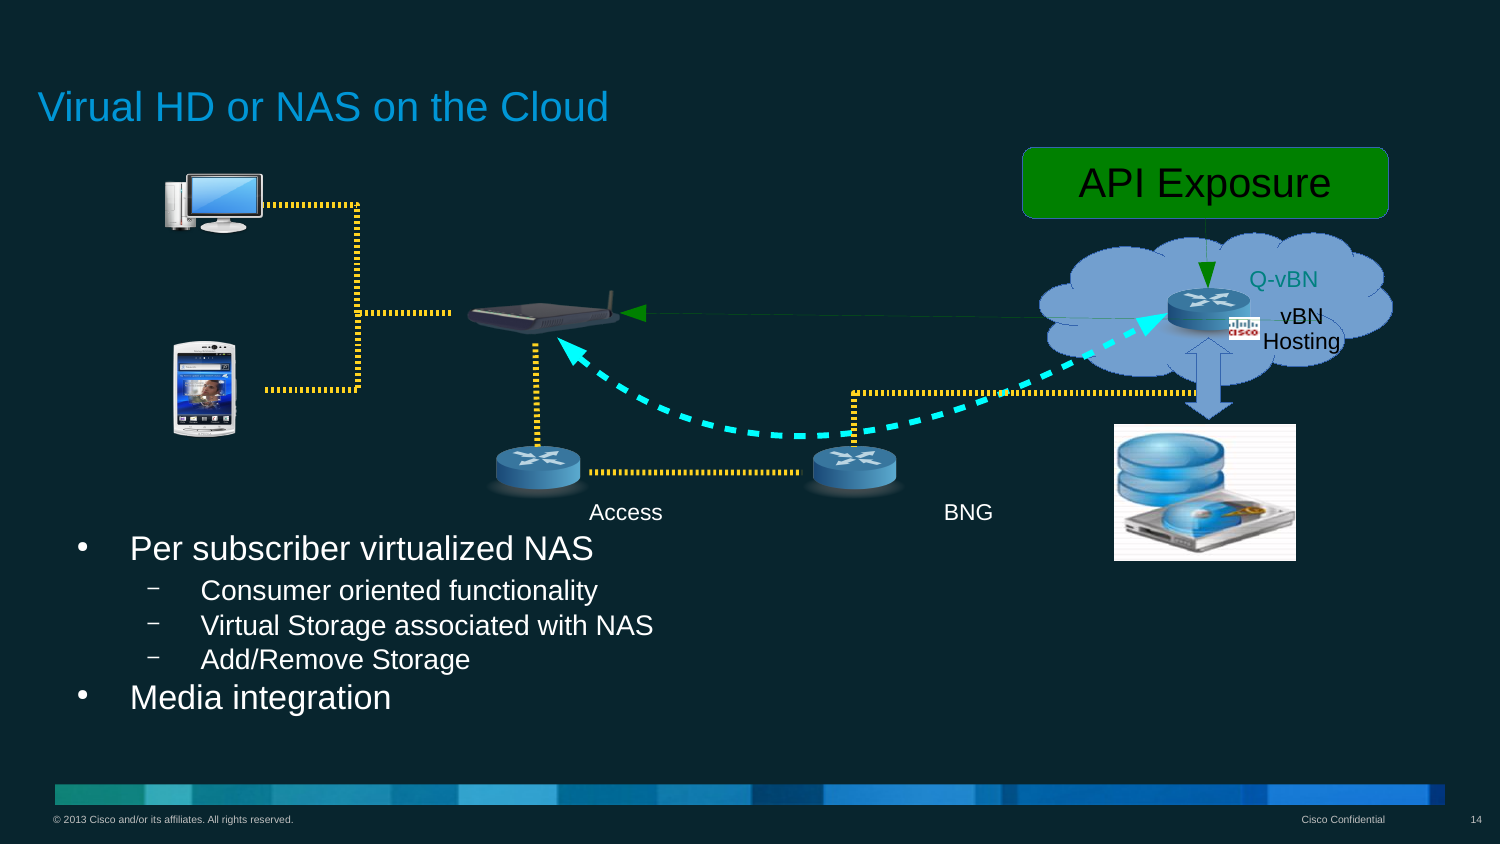

# Virual HD or NAS on the Cloud
API Exposure
Q-vBN
vBN
Hosting
Access
BNG
Per subscriber virtualized NAS
Consumer oriented functionality
Virtual Storage associated with NAS
Add/Remove Storage
Media integration